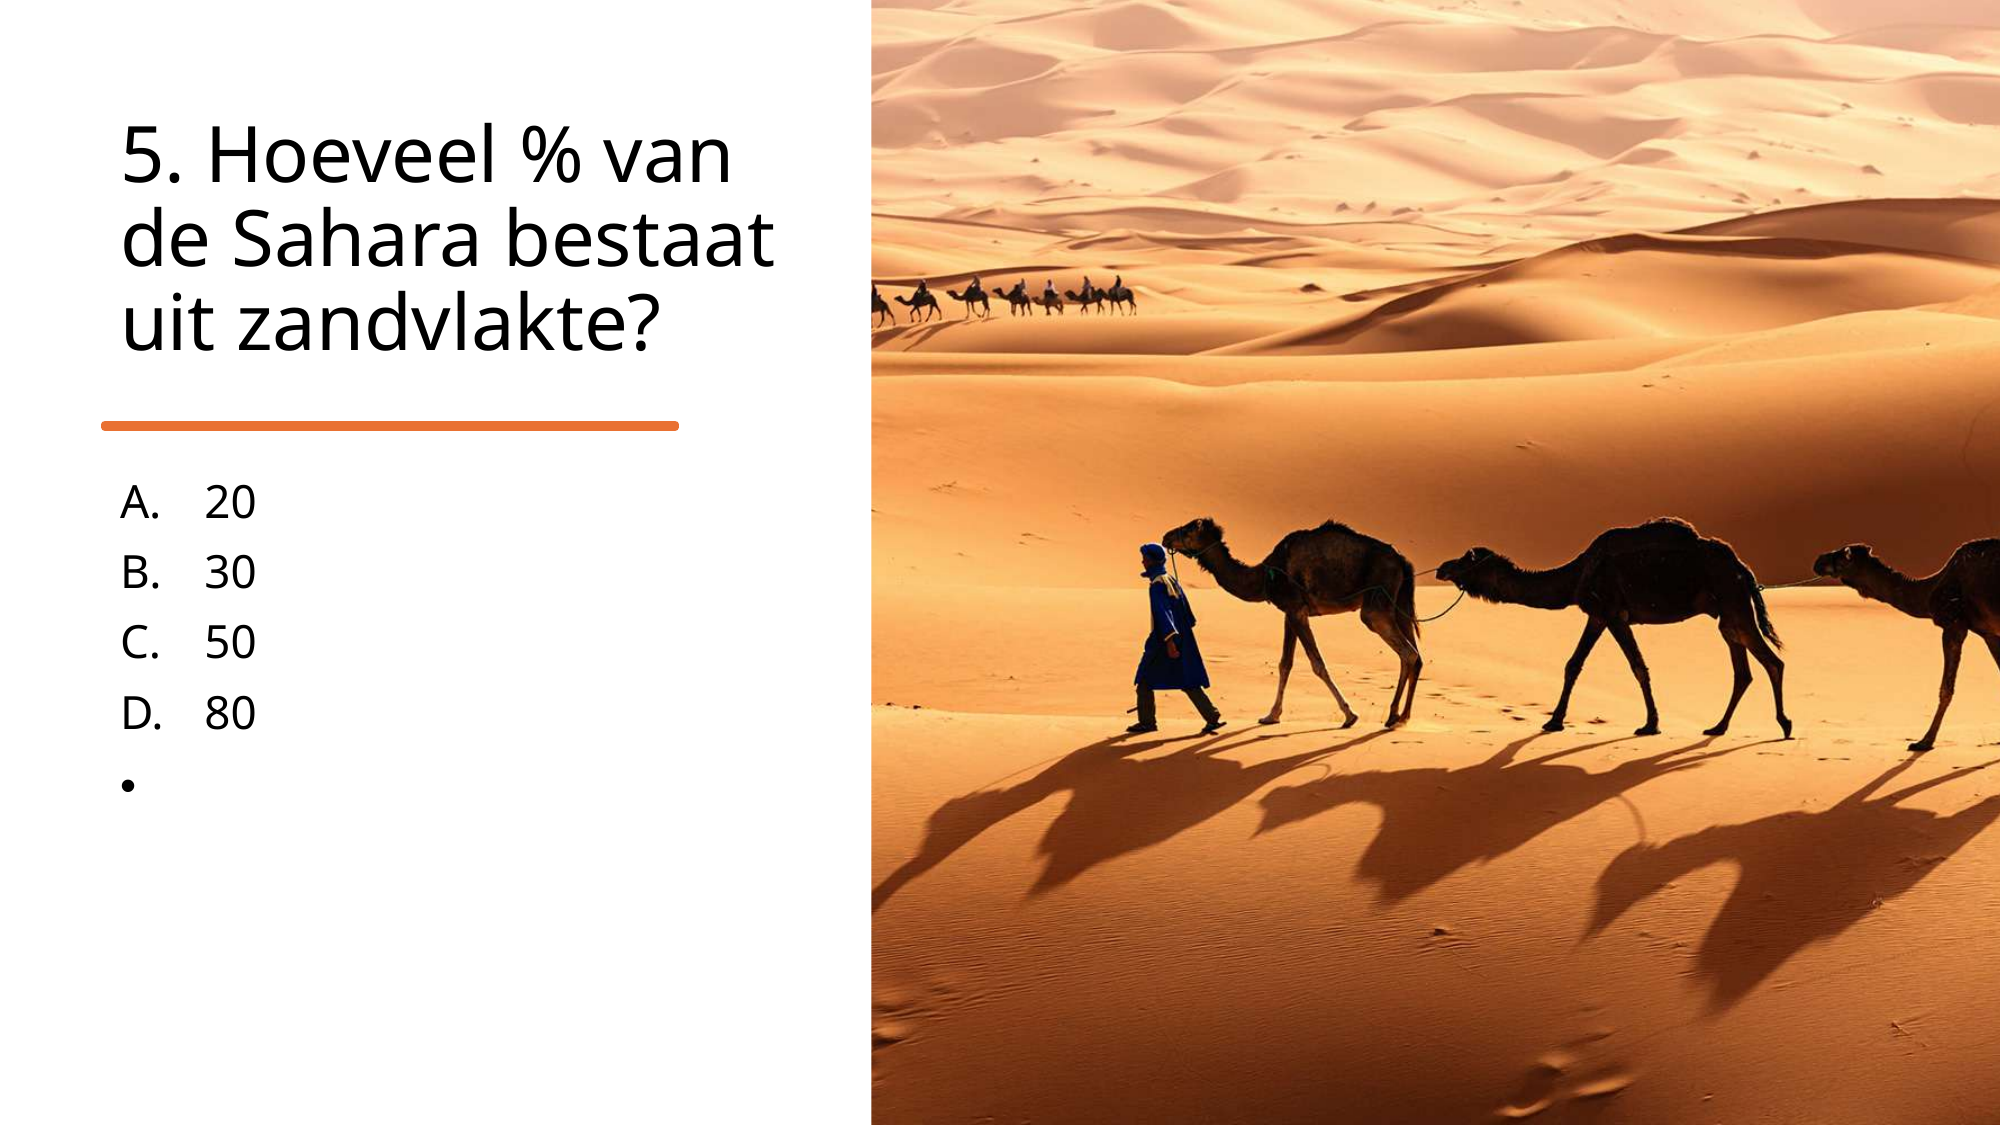

# 5. Hoeveel % van de Sahara bestaat uit zandvlakte?
20
30
50
80